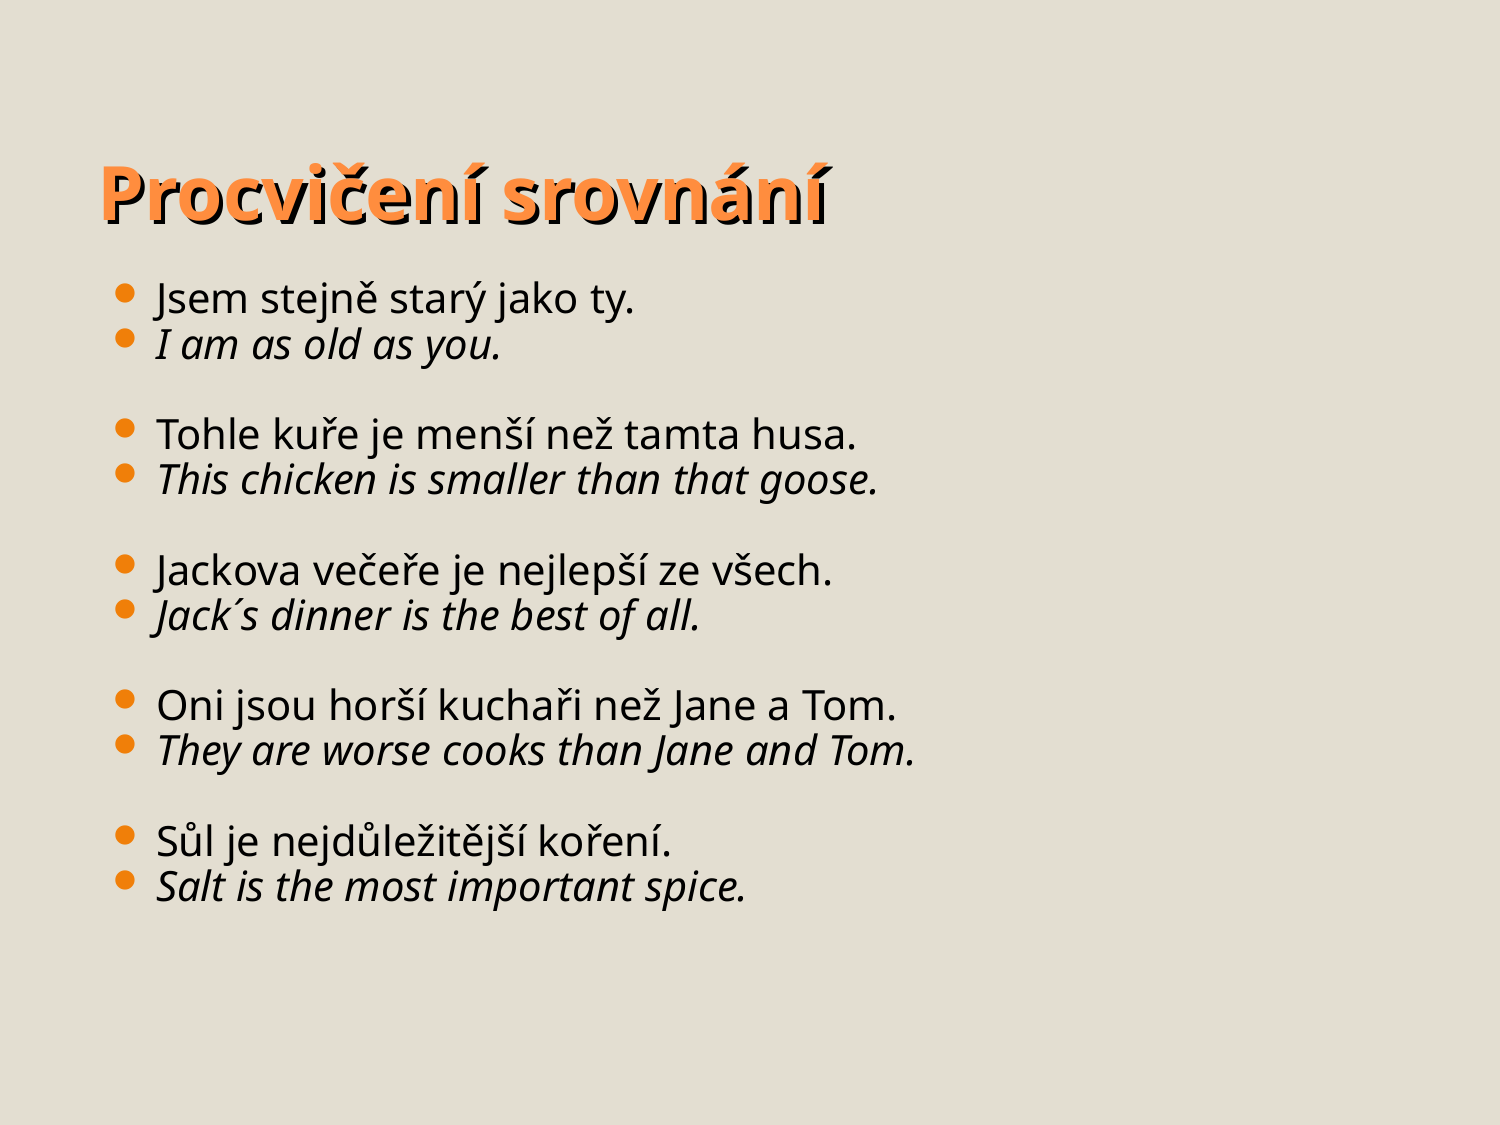

# Procvičení srovnání
Jsem stejně starý jako ty.
I am as old as you.
Tohle kuře je menší než tamta husa.
This chicken is smaller than that goose.
Jackova večeře je nejlepší ze všech.
Jack´s dinner is the best of all.
Oni jsou horší kuchaři než Jane a Tom.
They are worse cooks than Jane and Tom.
Sůl je nejdůležitější koření.
Salt is the most important spice.